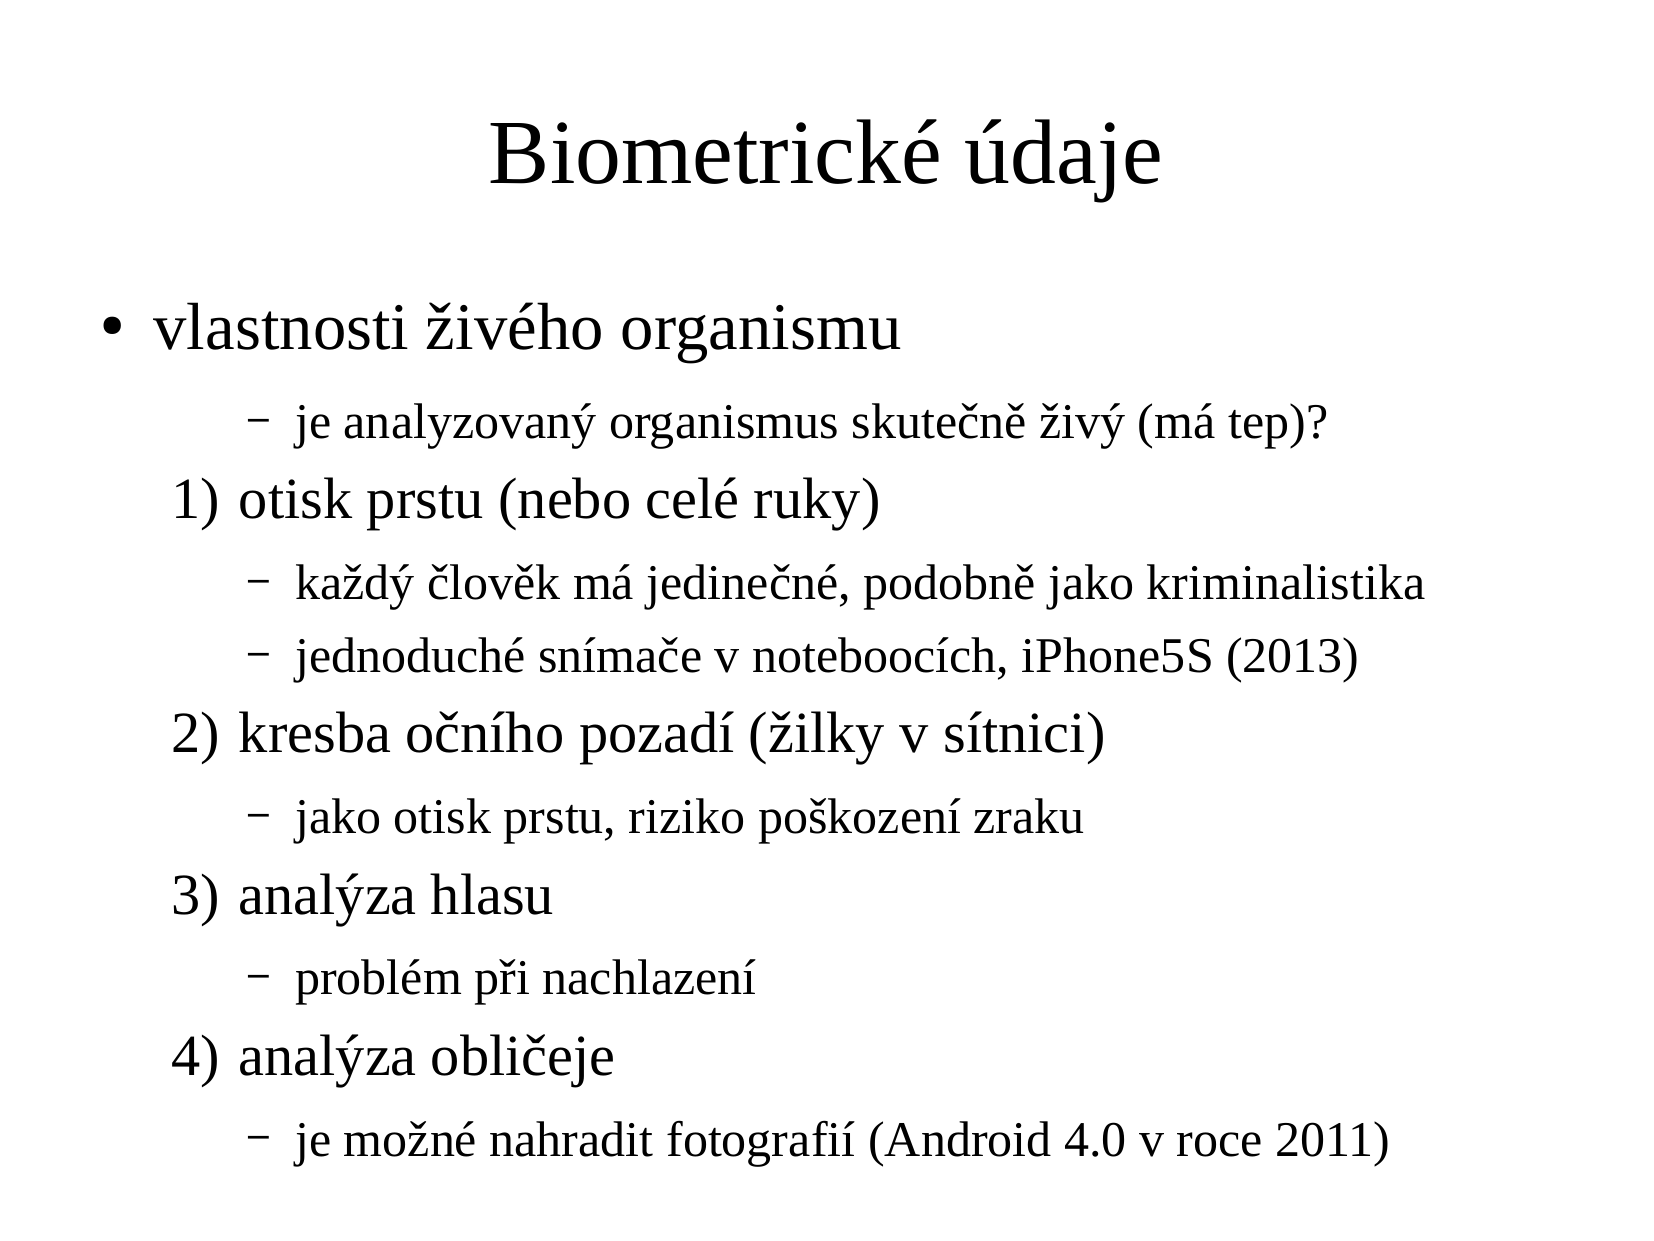

# Biometrické údaje
vlastnosti živého organismu
je analyzovaný organismus skutečně živý (má tep)?
 otisk prstu (nebo celé ruky)
každý člověk má jedinečné, podobně jako kriminalistika
jednoduché snímače v noteboocích, iPhone5S (2013)
 kresba očního pozadí (žilky v sítnici)
jako otisk prstu, riziko poškození zraku
 analýza hlasu
problém při nachlazení
 analýza obličeje
je možné nahradit fotografií (Android 4.0 v roce 2011)